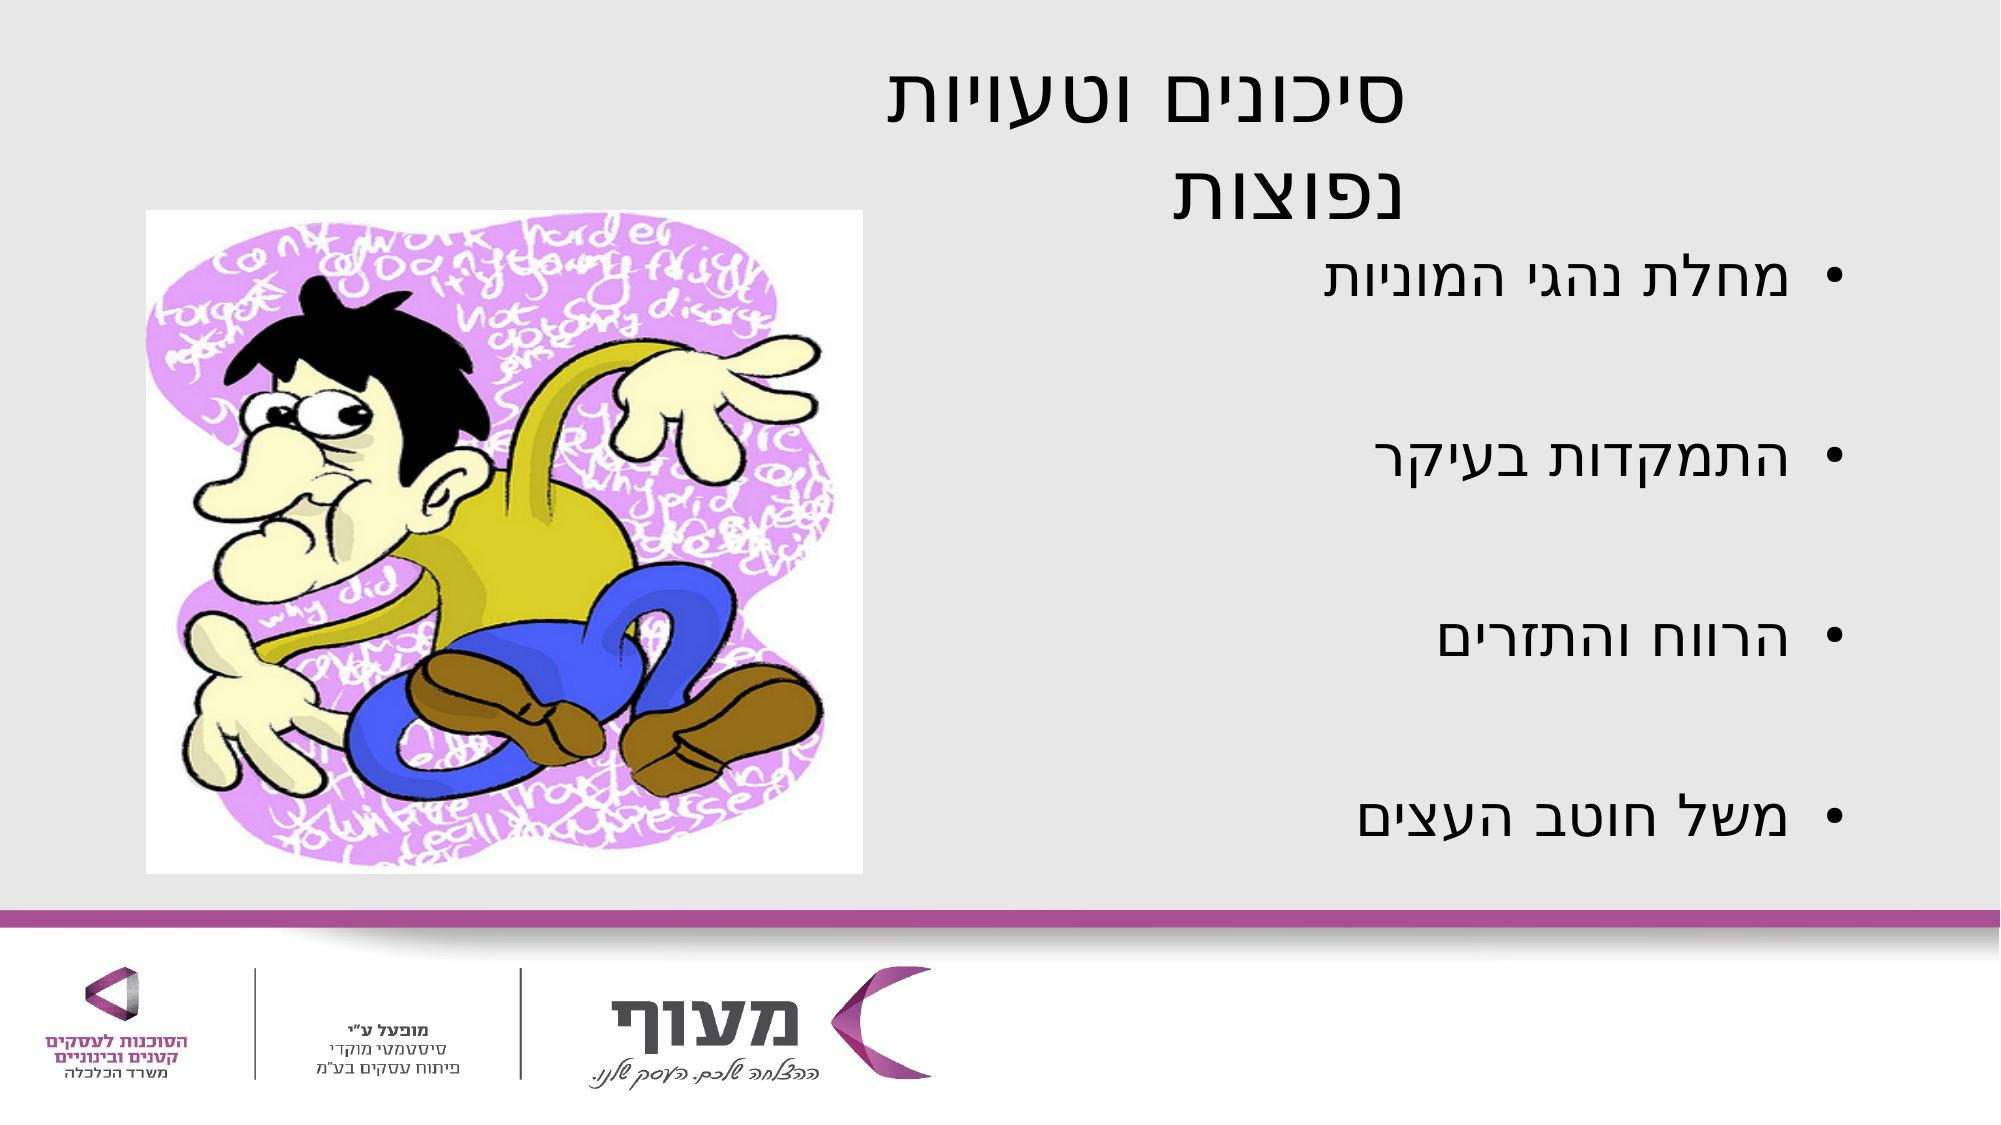

סיכונים וטעויות נפוצות
#
מחלת נהגי המוניות
התמקדות בעיקר
הרווח והתזרים
משל חוטב העצים